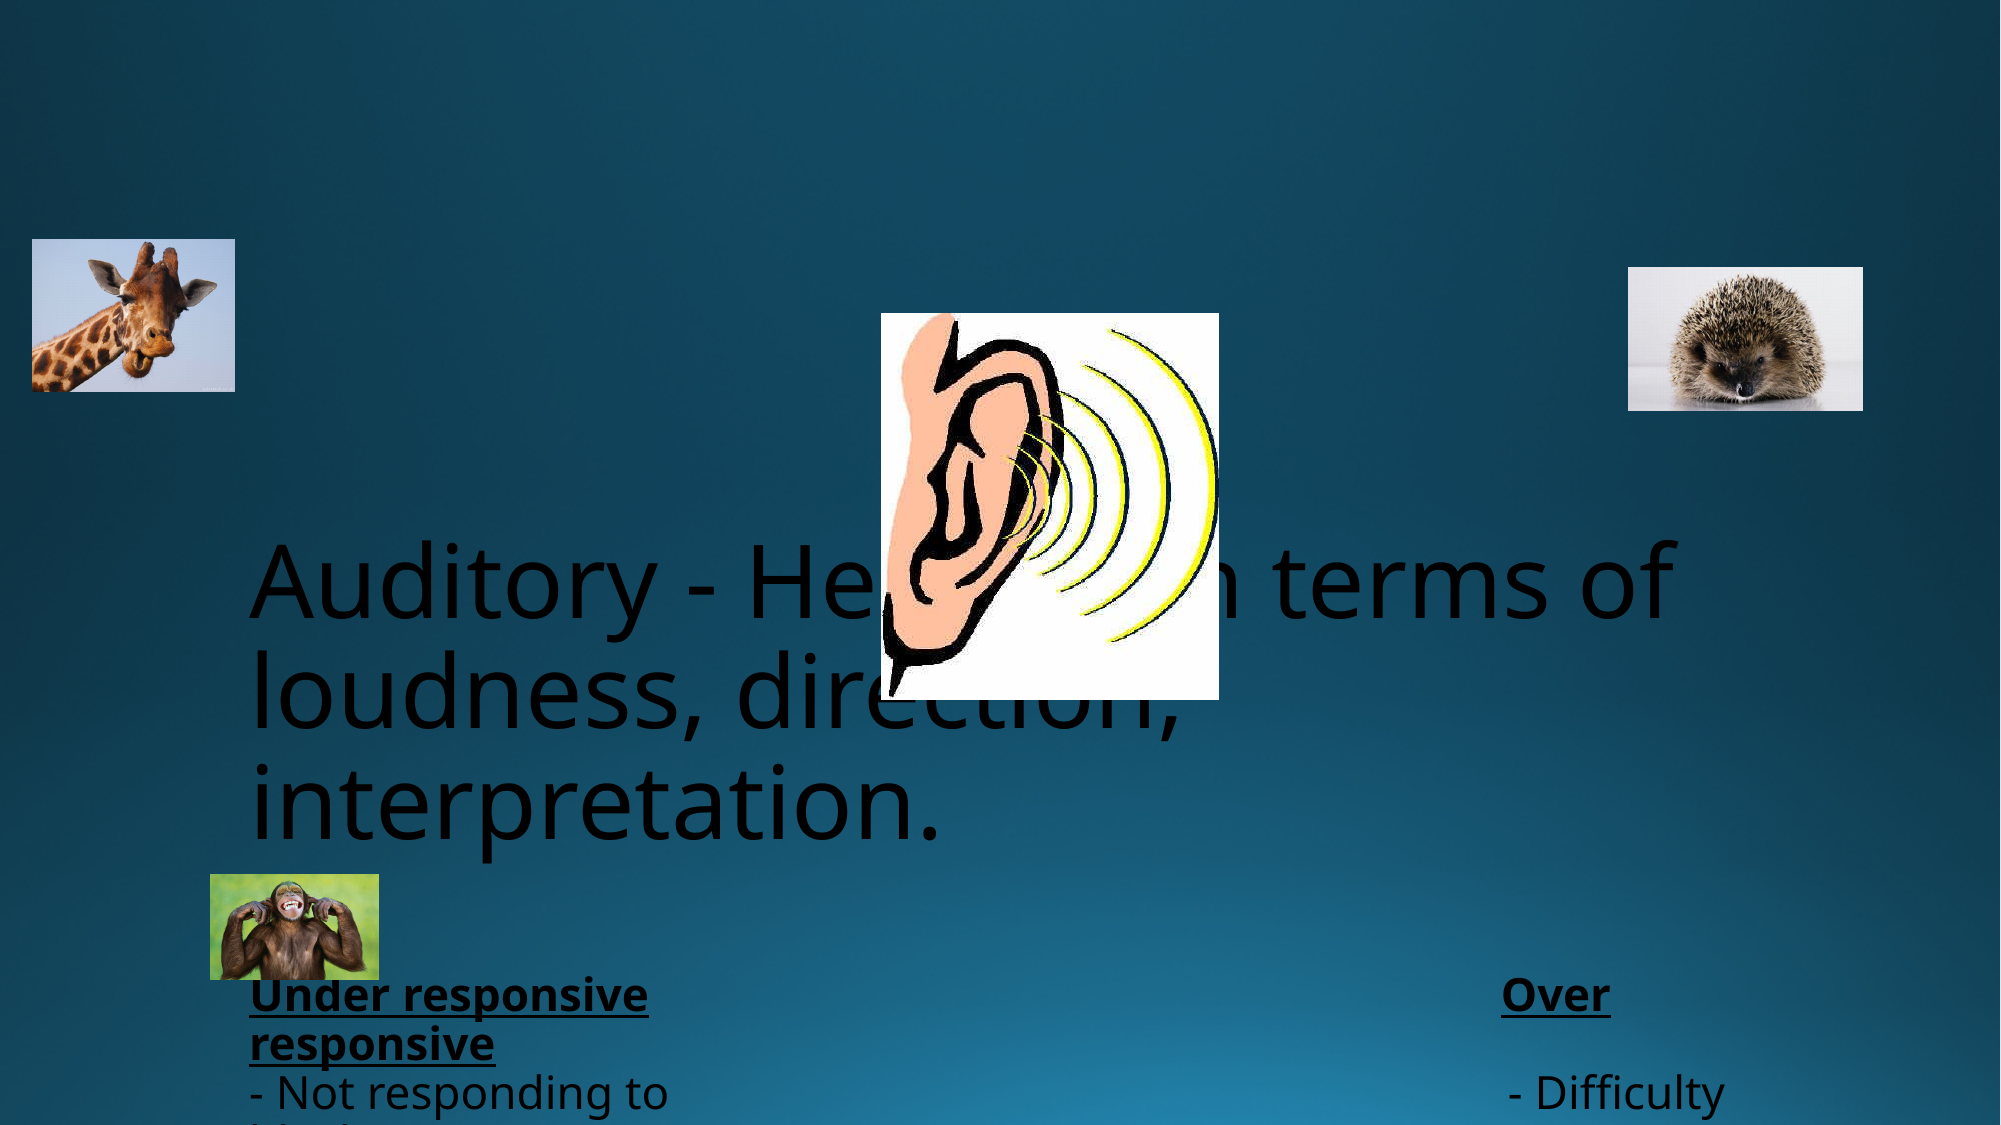

# Auditory - Hearing in terms of loudness, direction, interpretation. Under responsive Over responsive - Not responding to - Difficulty blocking out instructions, name background noise - Slow response to novel - Sensitive to lawnmower, - Poor auditory discrimination hair dryer, vacuum cleaners even in low levels of background - Difficulty coping in assembly, noise PE, lunch hall - Covers ears - Creates own noise to overshadow background noise - Challenging behaviour in order to leave Seeker Shouting, banging objects to make a noise, putting up music very loud